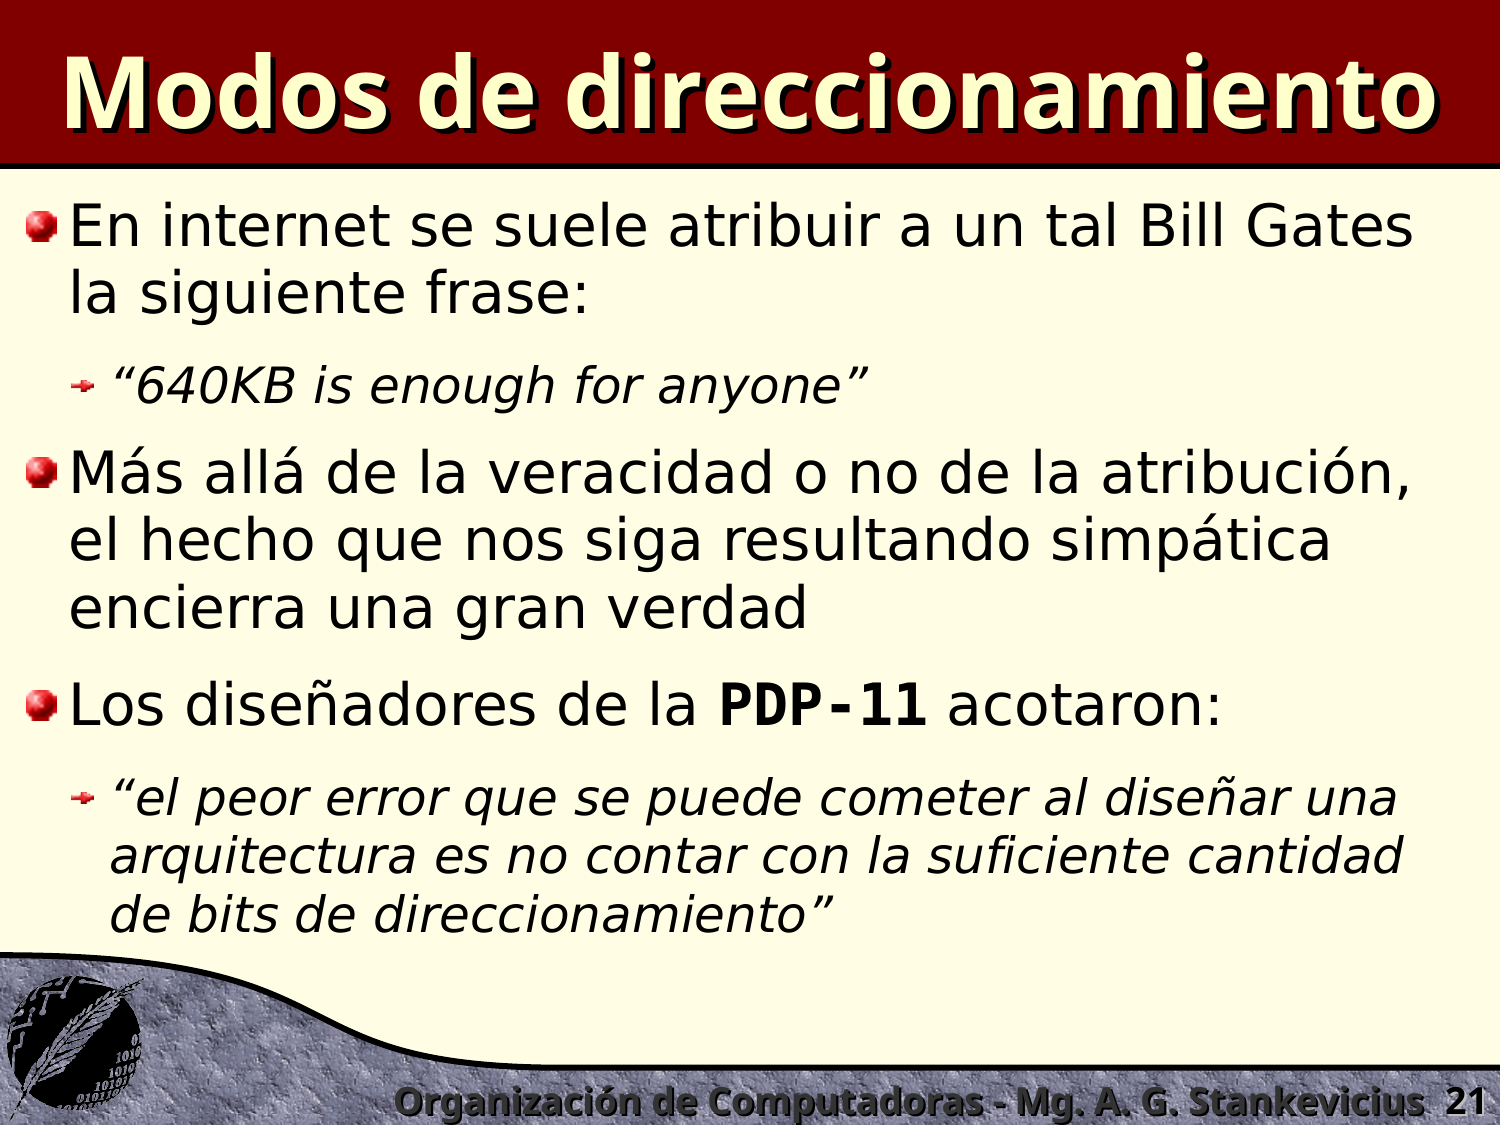

# Modos de direccionamiento
En internet se suele atribuir a un tal Bill Gates
la siguiente frase:
“640KB is enough for anyone”
Más allá de la veracidad o no de la atribución,
el hecho que nos siga resultando simpática encierra una gran verdad
Los diseñadores de la PDP-11 acotaron:
“el peor error que se puede cometer al diseñar una arquitectura es no contar con la suficiente cantidad
de bits de direccionamiento”
21